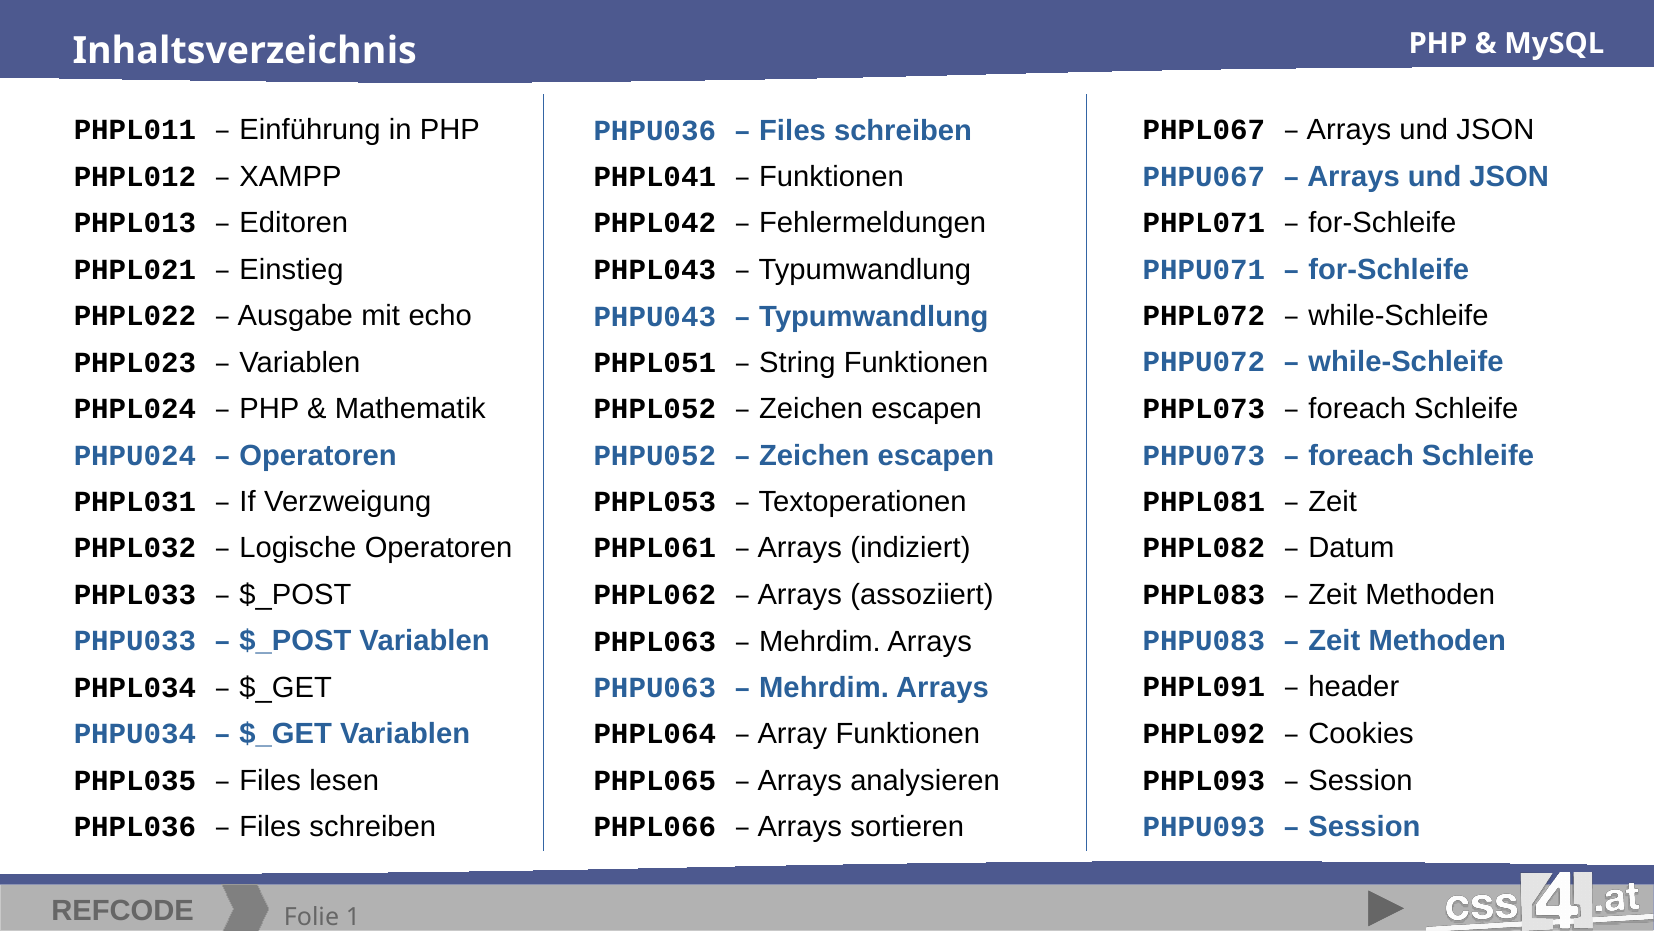

PHP & MySQL
Inhaltsverzeichnis
PHPL011 – Einführung in PHP
PHPL067 – Arrays und JSON
PHPU036 – Files schreiben
PHPL012 – XAMPP
PHPL041 – Funktionen
PHPU067 – Arrays und JSON
PHPL013 – Editoren
PHPL042 – Fehlermeldungen
PHPL071 – for-Schleife
PHPL021 – Einstieg
PHPL043 – Typumwandlung
PHPU071 – for-Schleife
PHPL022 – Ausgabe mit echo
PHPL072 – while-Schleife
PHPU043 – Typumwandlung
PHPU072 – while-Schleife
PHPL023 – Variablen
PHPL051 – String Funktionen
PHPL024 – PHP & Mathematik
PHPL052 – Zeichen escapen
PHPL073 – foreach Schleife
PHPU024 – Operatoren
PHPU052 – Zeichen escapen
PHPU073 – foreach Schleife
PHPL031 – If Verzweigung
PHPL053 – Textoperationen
PHPL081 – Zeit
PHPL032 – Logische Operatoren
PHPL061 – Arrays (indiziert)
PHPL082 – Datum
PHPL033 – $_POST
PHPL062 – Arrays (assoziiert)
PHPL083 – Zeit Methoden
PHPU083 – Zeit Methoden
PHPU033 – $_POST Variablen
PHPL063 – Mehrdim. Arrays
PHPL091 – header
PHPU063 – Mehrdim. Arrays
PHPL034 – $_GET
PHPU034 – $_GET Variablen
PHPL064 – Array Funktionen
PHPL092 – Cookies
PHPL035 – Files lesen
PHPL065 – Arrays analysieren
PHPL093 – Session
PHPU093 – Session
PHPL036 – Files schreiben
PHPL066 – Arrays sortieren
REFCODE
Folie